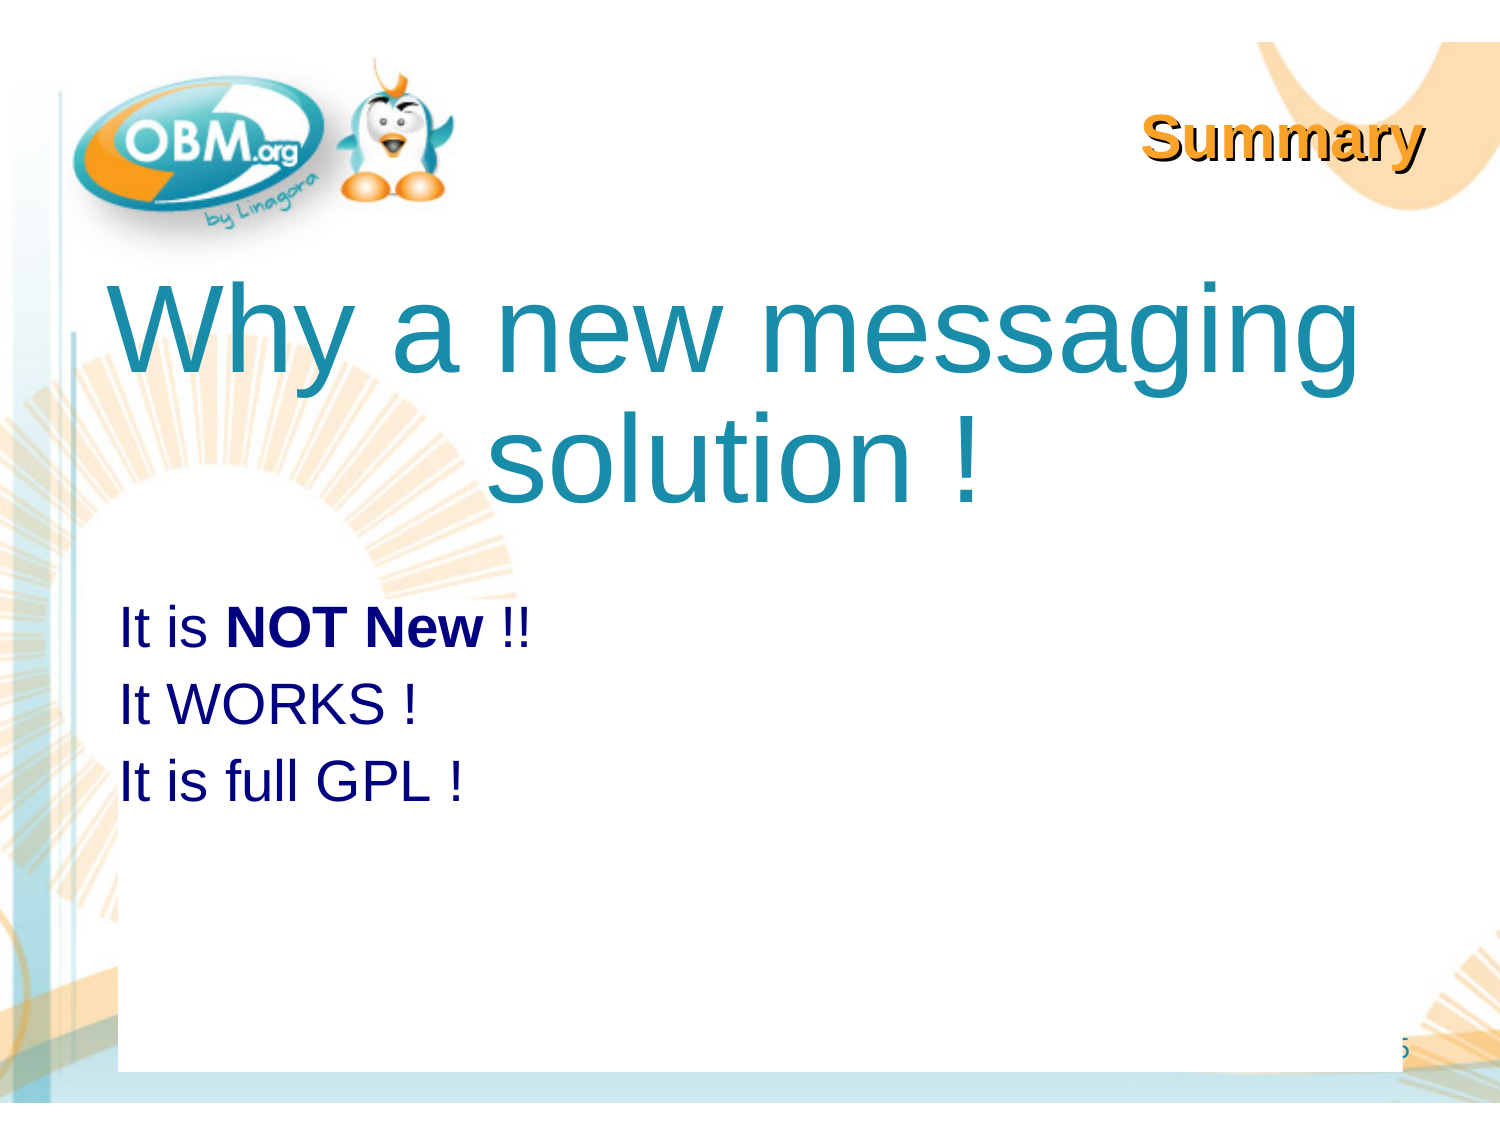

# Summary
Why a new messaging
solution !
It is NOT New !!
It WORKS !
It is full GPL !
5